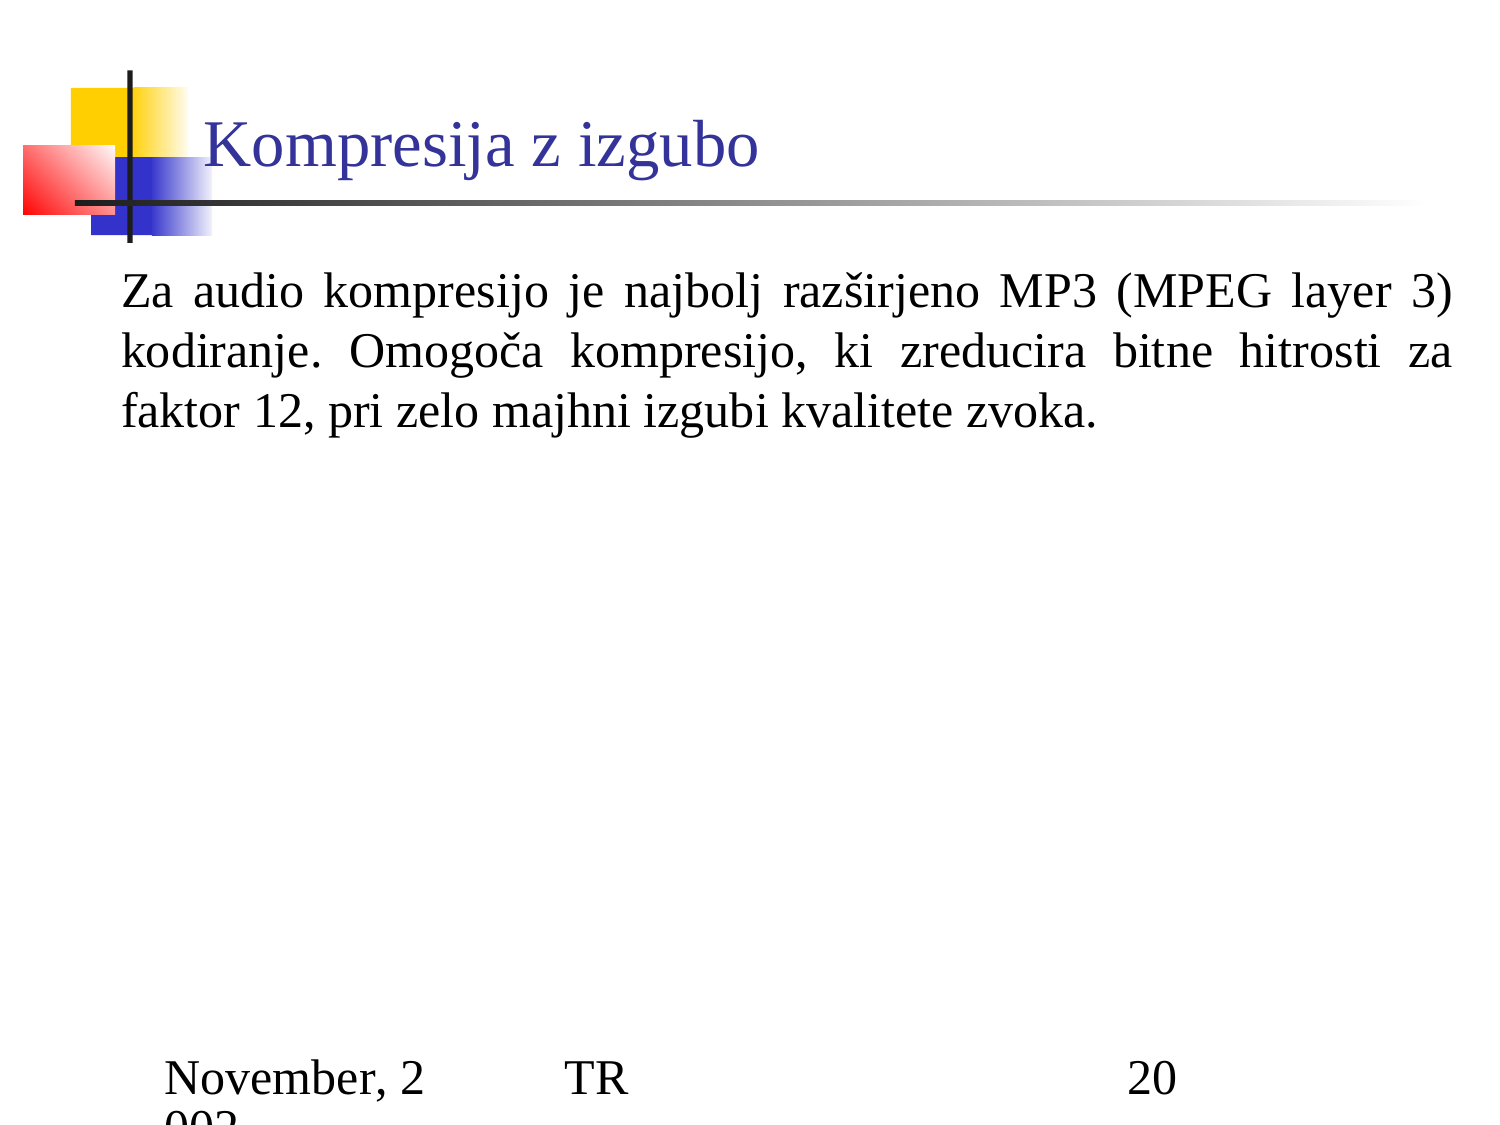

# Kompresija z izgubo
	Za audio kompresijo je najbolj razširjeno MP3 (MPEG layer 3) kodiranje. Omogoča kompresijo, ki zreducira bitne hitrosti za faktor 12, pri zelo majhni izgubi kvalitete zvoka.
November, 2002
TR
20